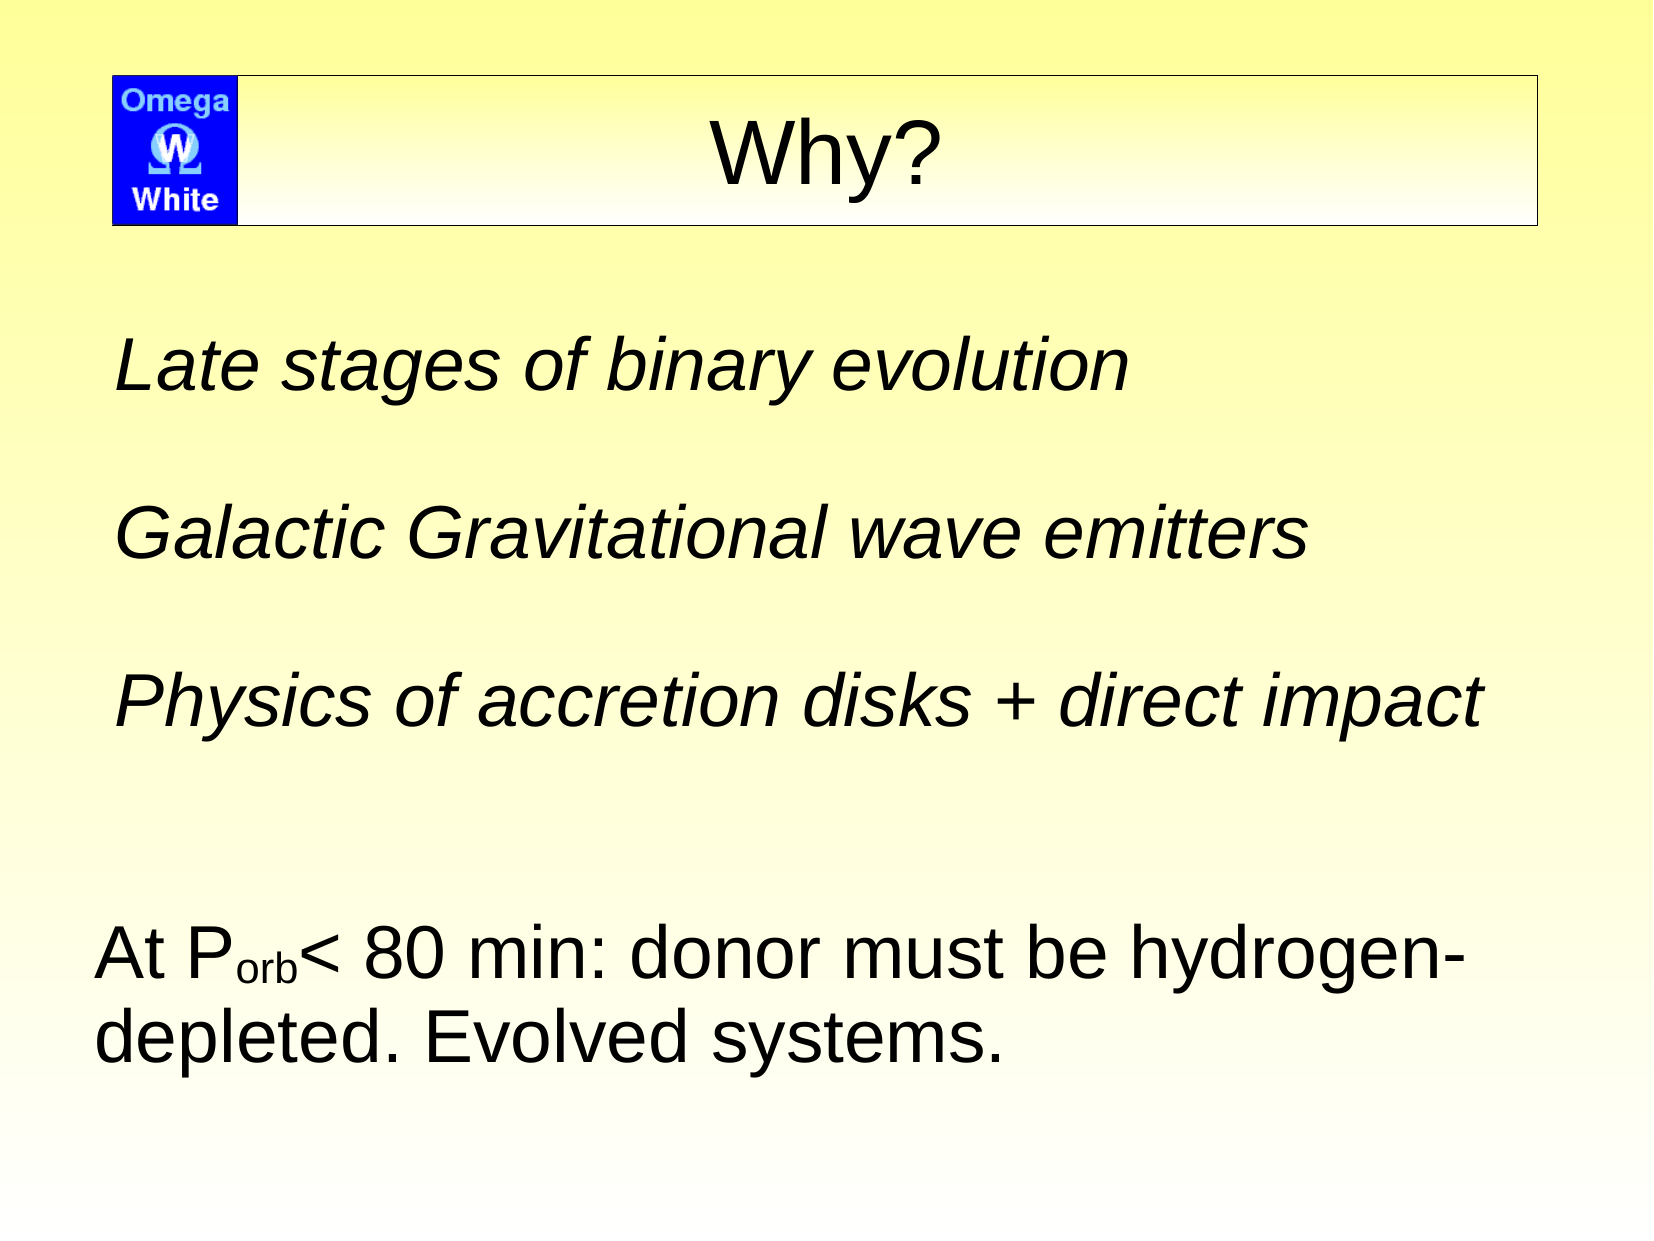

# Why?
 Late stages of binary evolution
 Galactic Gravitational wave emitters
 Physics of accretion disks + direct impact
At Porb< 80 min: donor must be hydrogen-
depleted. Evolved systems.